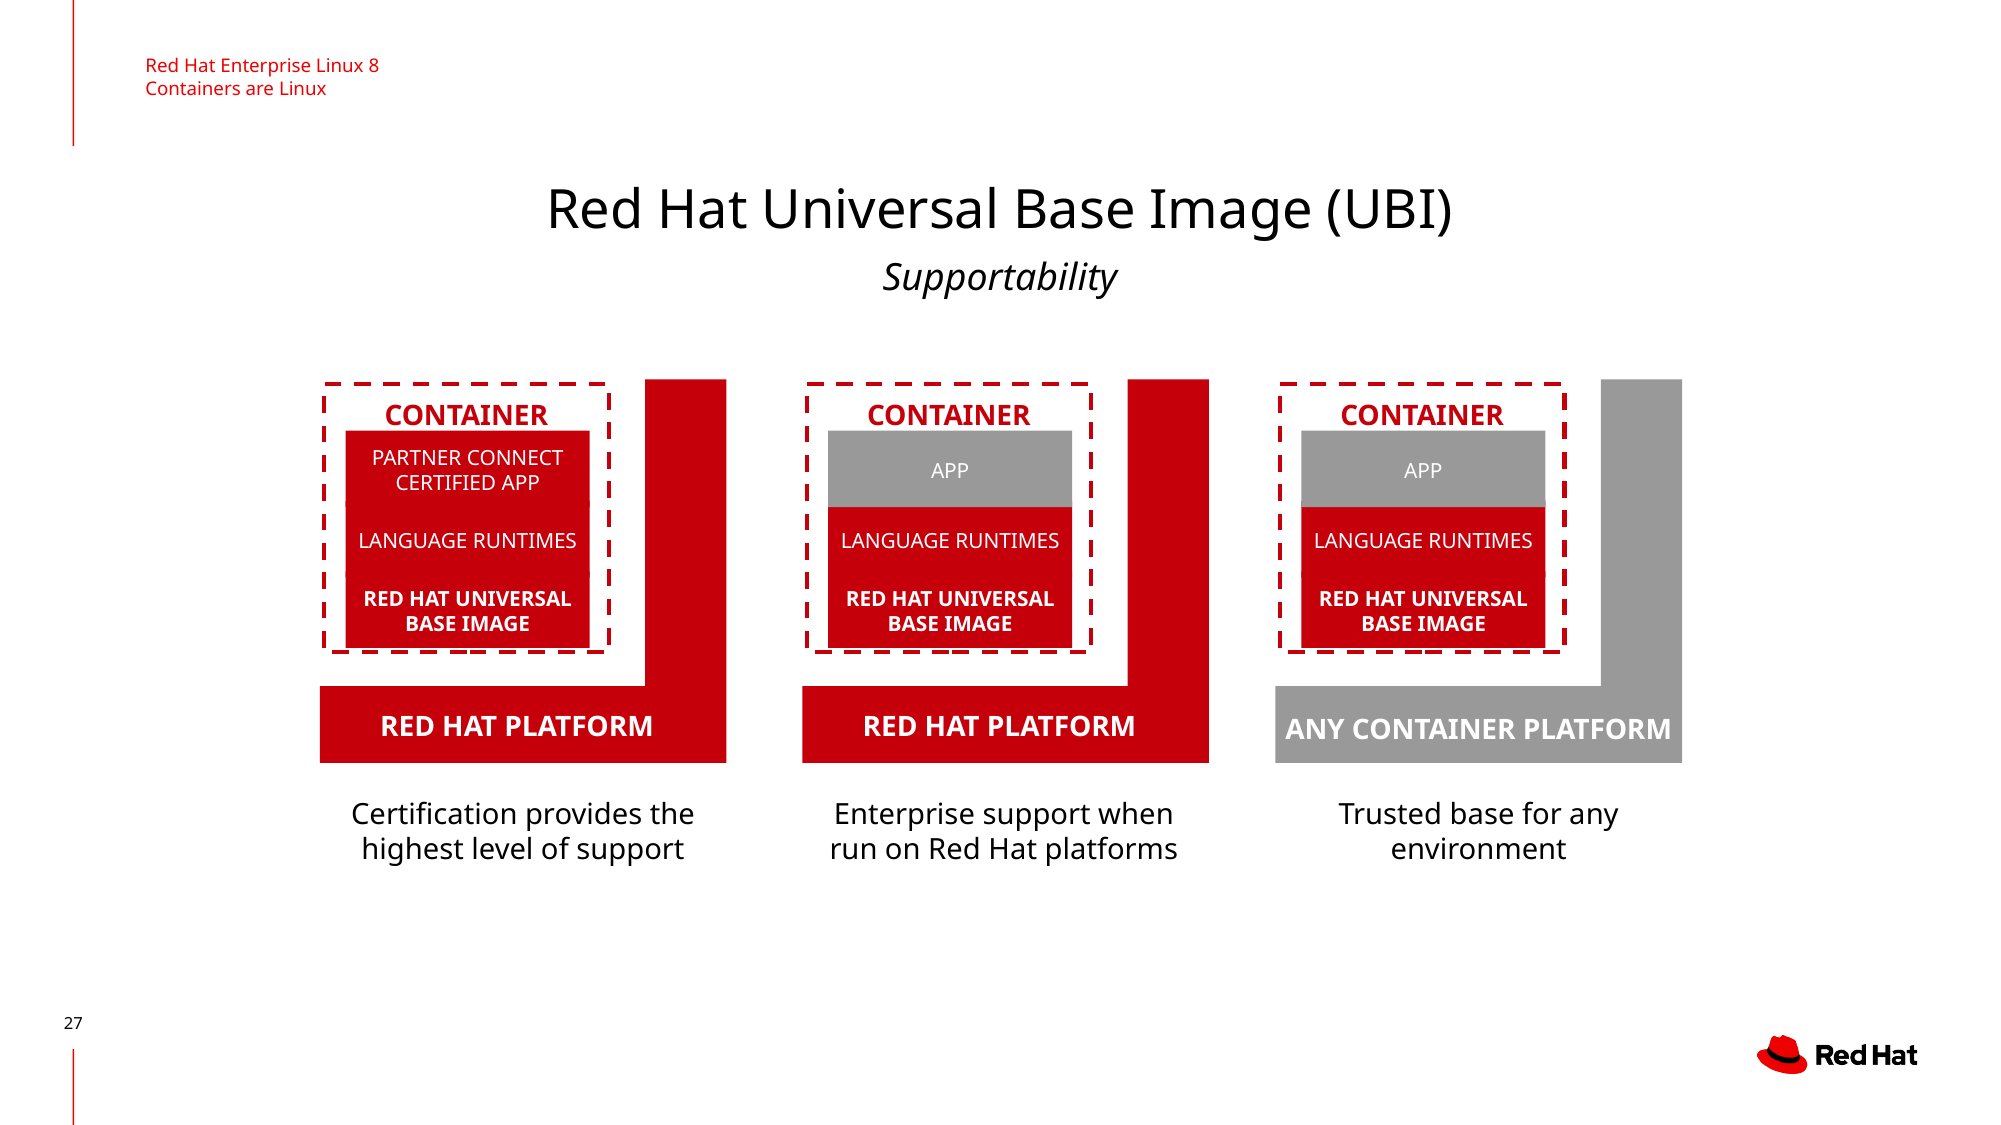

Red Hat Enterprise Linux 8
Containers are Linux
# Red Hat Universal Base Image (UBI) Supportability
RED HAT PLATFORM
RED HAT PLATFORM
ANY CONTAINER PLATFORM
CONTAINER
PARTNER CONNECT CERTIFIED APP
LANGUAGE RUNTIMES
RED HAT UNIVERSAL BASE IMAGE
CONTAINER
APP
LANGUAGE RUNTIMES
RED HAT UNIVERSAL BASE IMAGE
CONTAINER
APP
LANGUAGE RUNTIMES
RED HAT UNIVERSAL BASE IMAGE
Certification provides the highest level of support
Enterprise support when run on Red Hat platforms
Trusted base for any environment